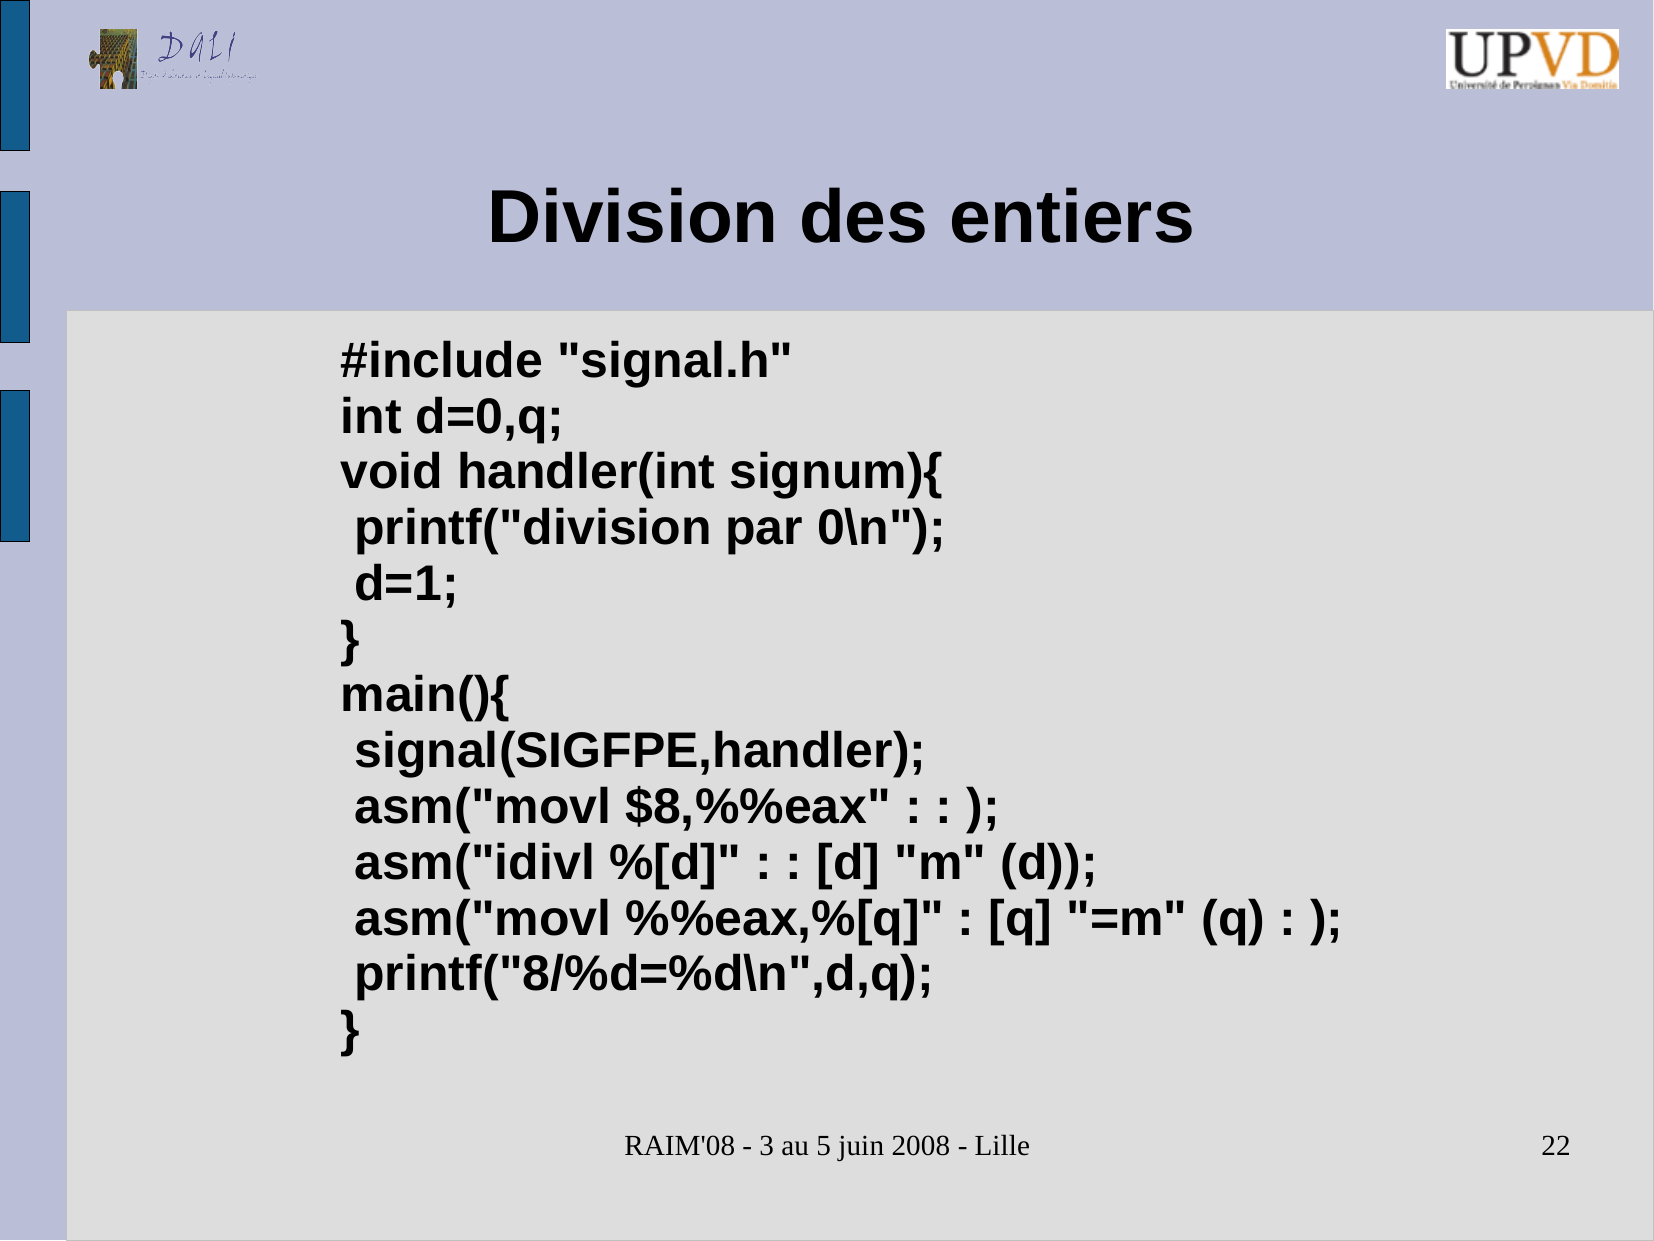

Division des entiers
#include "signal.h"
int d=0,q;
void handler(int signum){
 printf("division par 0\n");
 d=1;
}
main(){
 signal(SIGFPE,handler);
 asm("movl $8,%%eax" : : );
 asm("idivl %[d]" : : [d] "m" (d));
 asm("movl %%eax,%[q]" : [q] "=m" (q) : );
 printf("8/%d=%d\n",d,q);
}
RAIM'08 - 3 au 5 juin 2008 - Lille
22